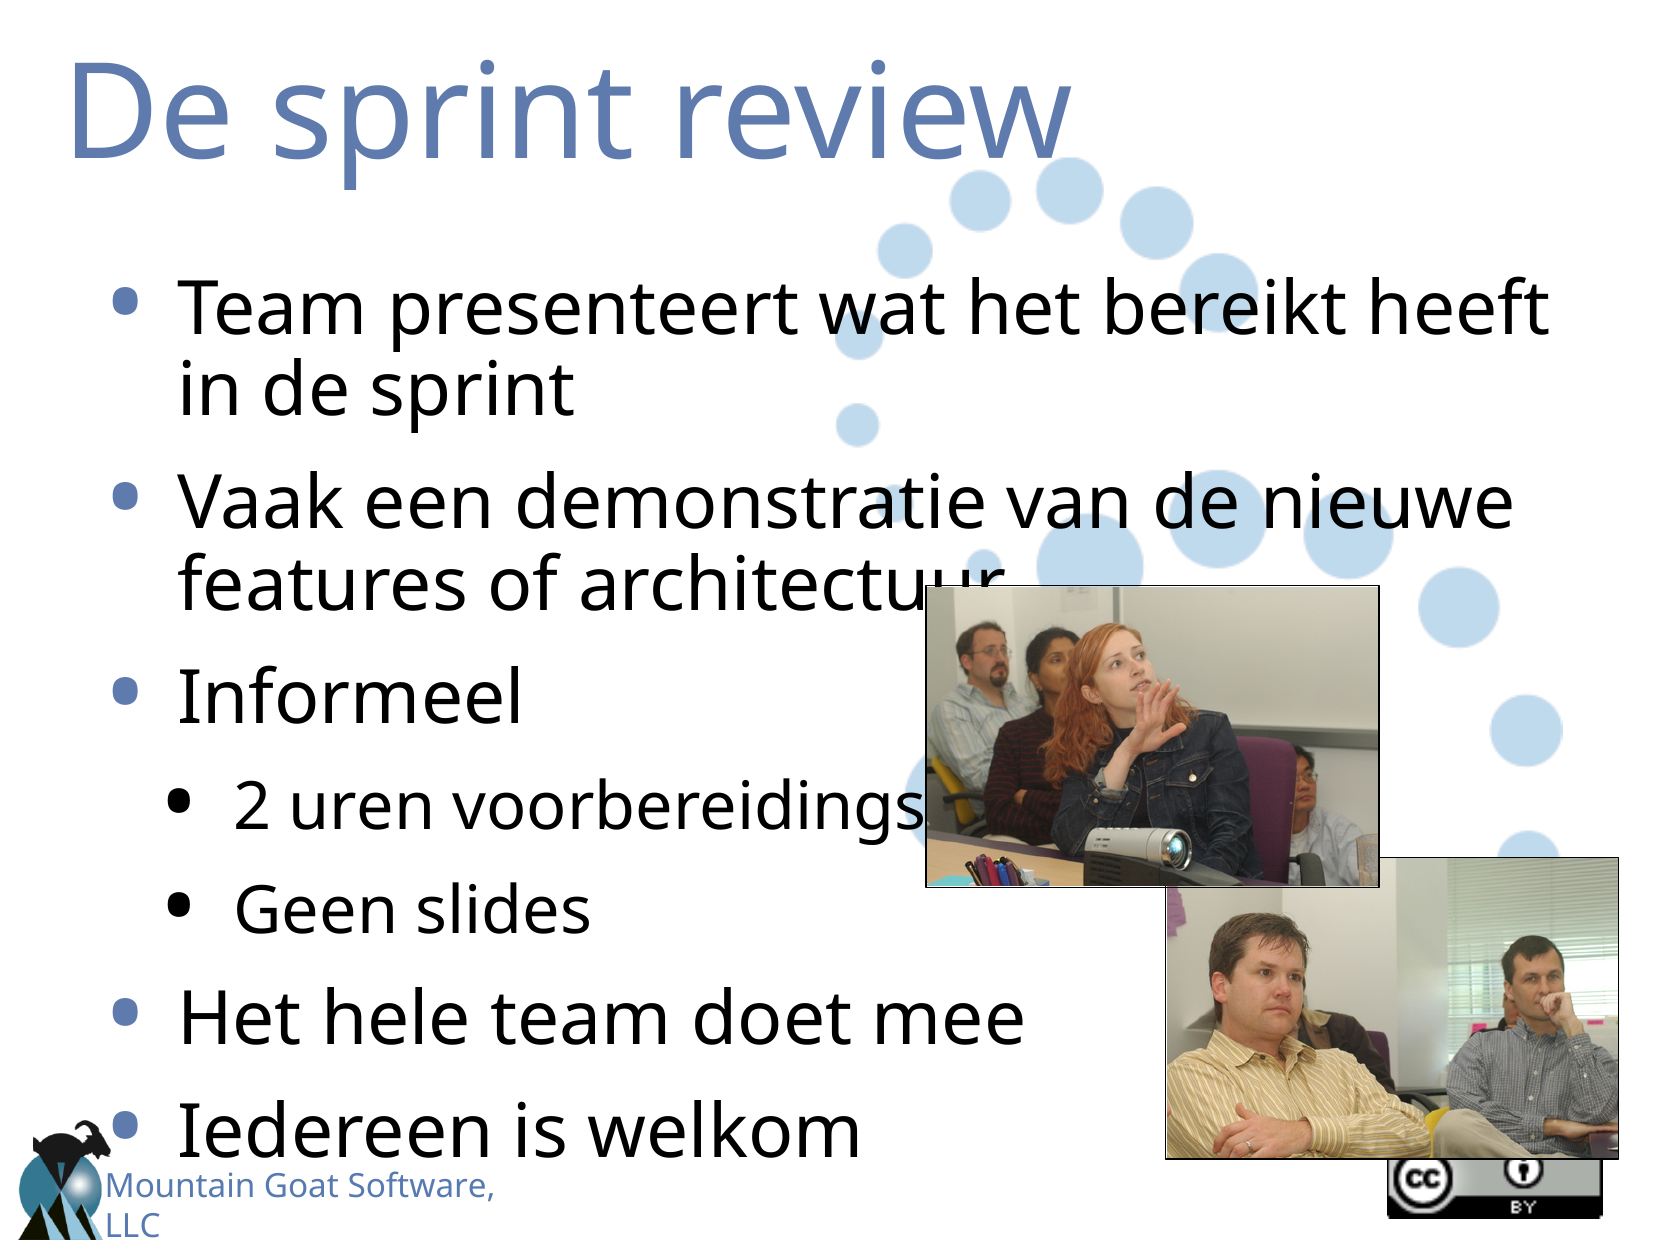

# De sprint review
Team presenteert wat het bereikt heeft in de sprint
Vaak een demonstratie van de nieuwe features of architectuur
Informeel
2 uren voorbereidingstijd
Geen slides
Het hele team doet mee
Iedereen is welkom